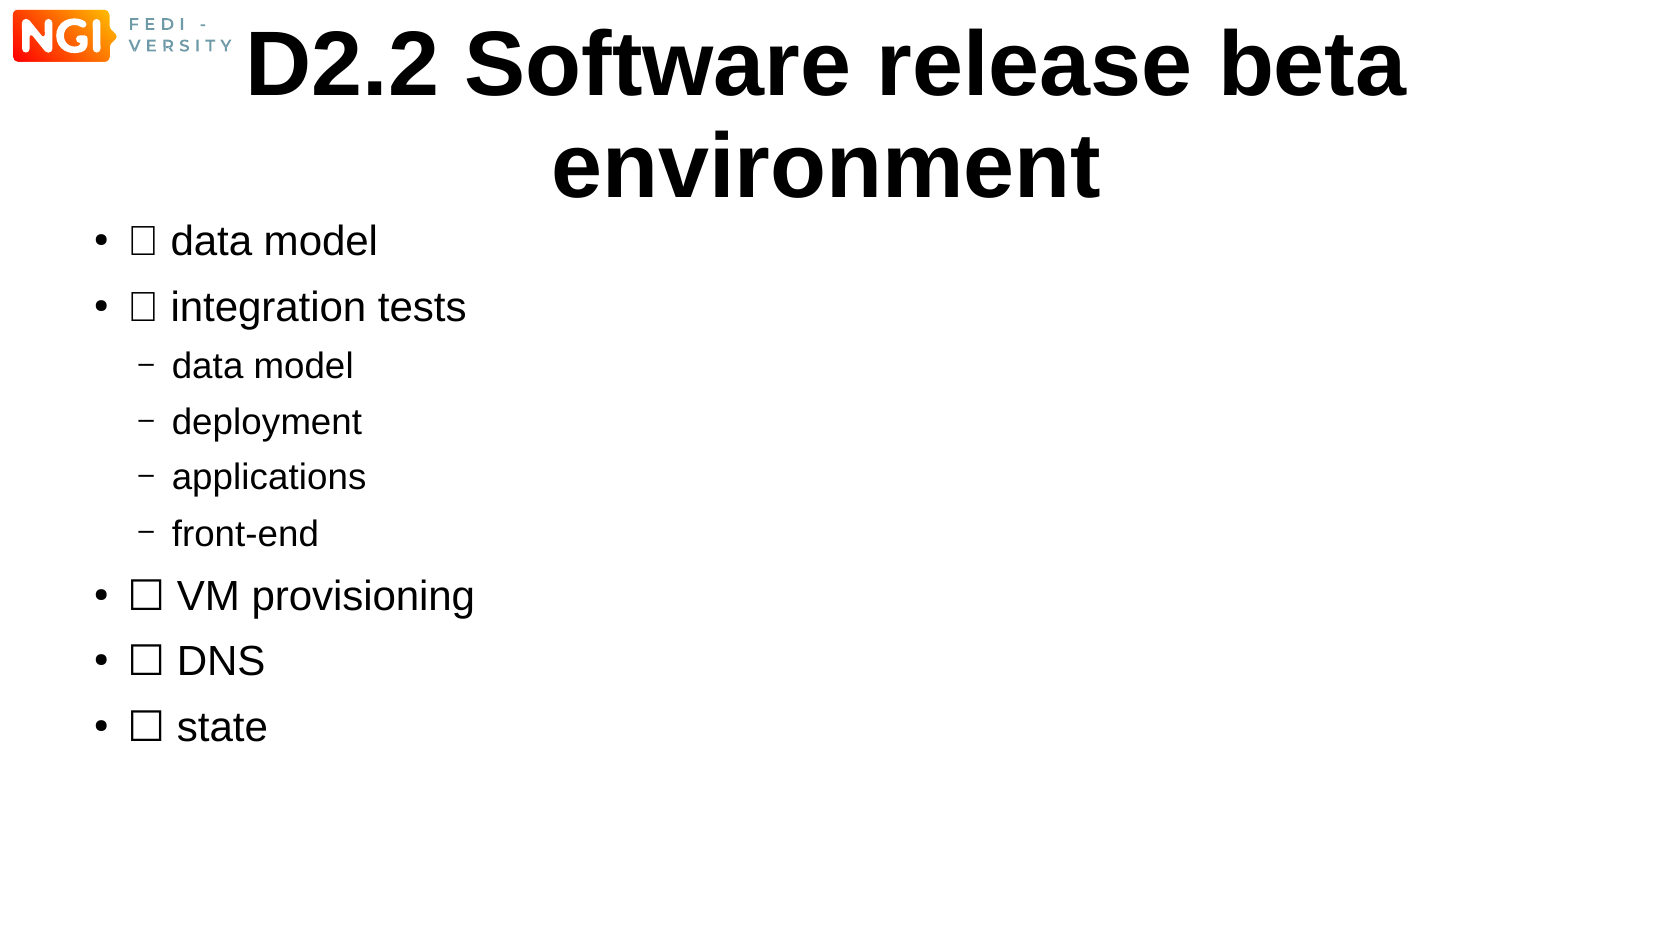

# D2.2 Software release beta environment
✅ data model
✅ integration tests
data model
deployment
applications
front-end
☐ VM provisioning
☐ DNS
☐ state